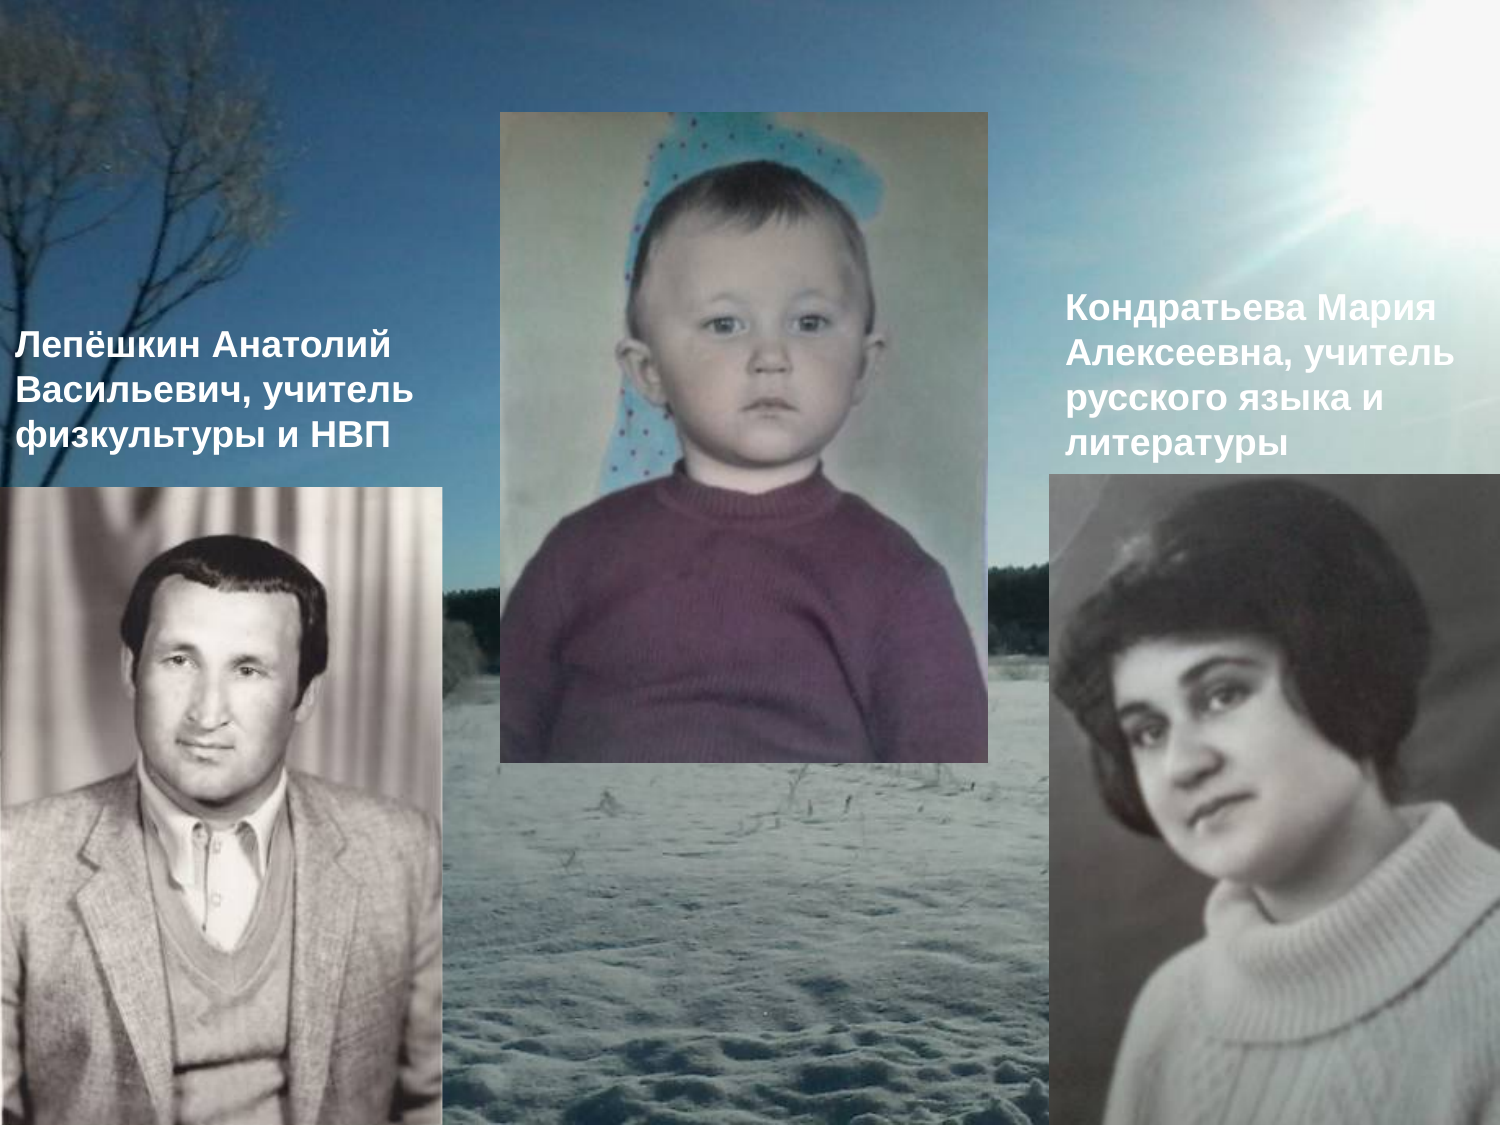

#
Кондратьева Мария Алексеевна, учитель русского языка и литературы
Лепёшкин Анатолий Васильевич, учитель физкультуры и НВП